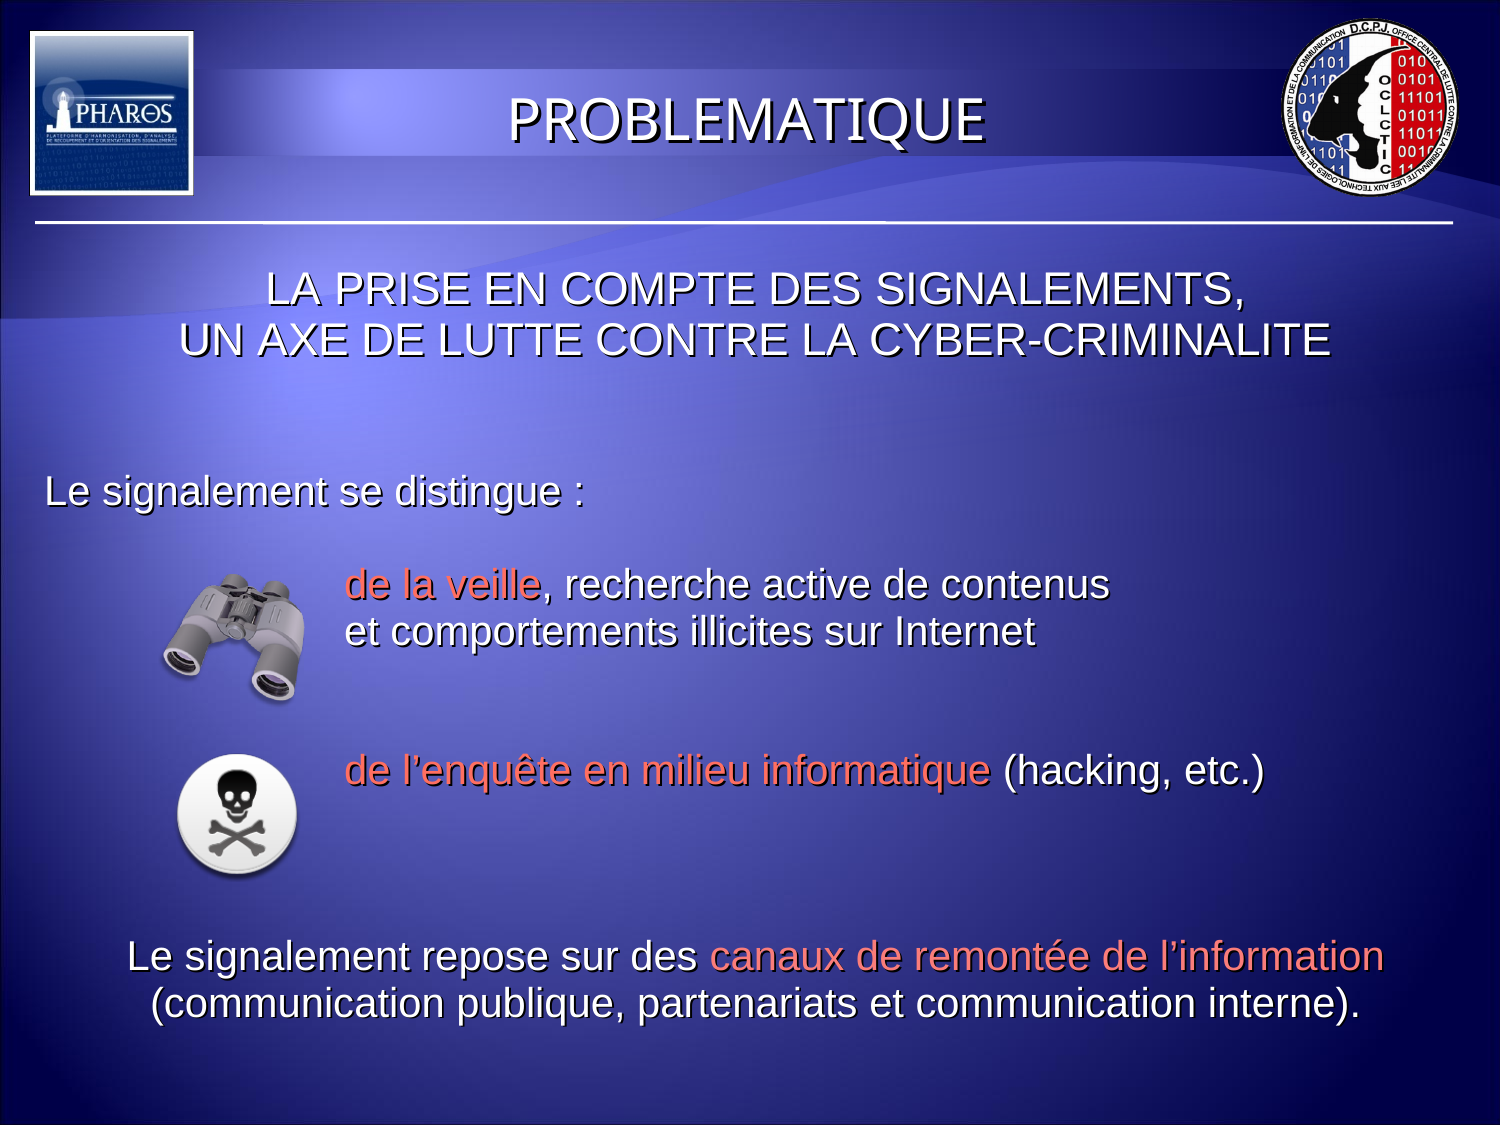

PROBLEMATIQUE
LA PRISE EN COMPTE DES SIGNALEMENTS,
UN AXE DE LUTTE CONTRE LA CYBER-CRIMINALITE
Le signalement se distingue :
		de la veille, recherche active de contenus
		et comportements illicites sur Internet
		de l’enquête en milieu informatique (hacking, etc.)
Le signalement repose sur des canaux de remontée de l’information (communication publique, partenariats et communication interne).